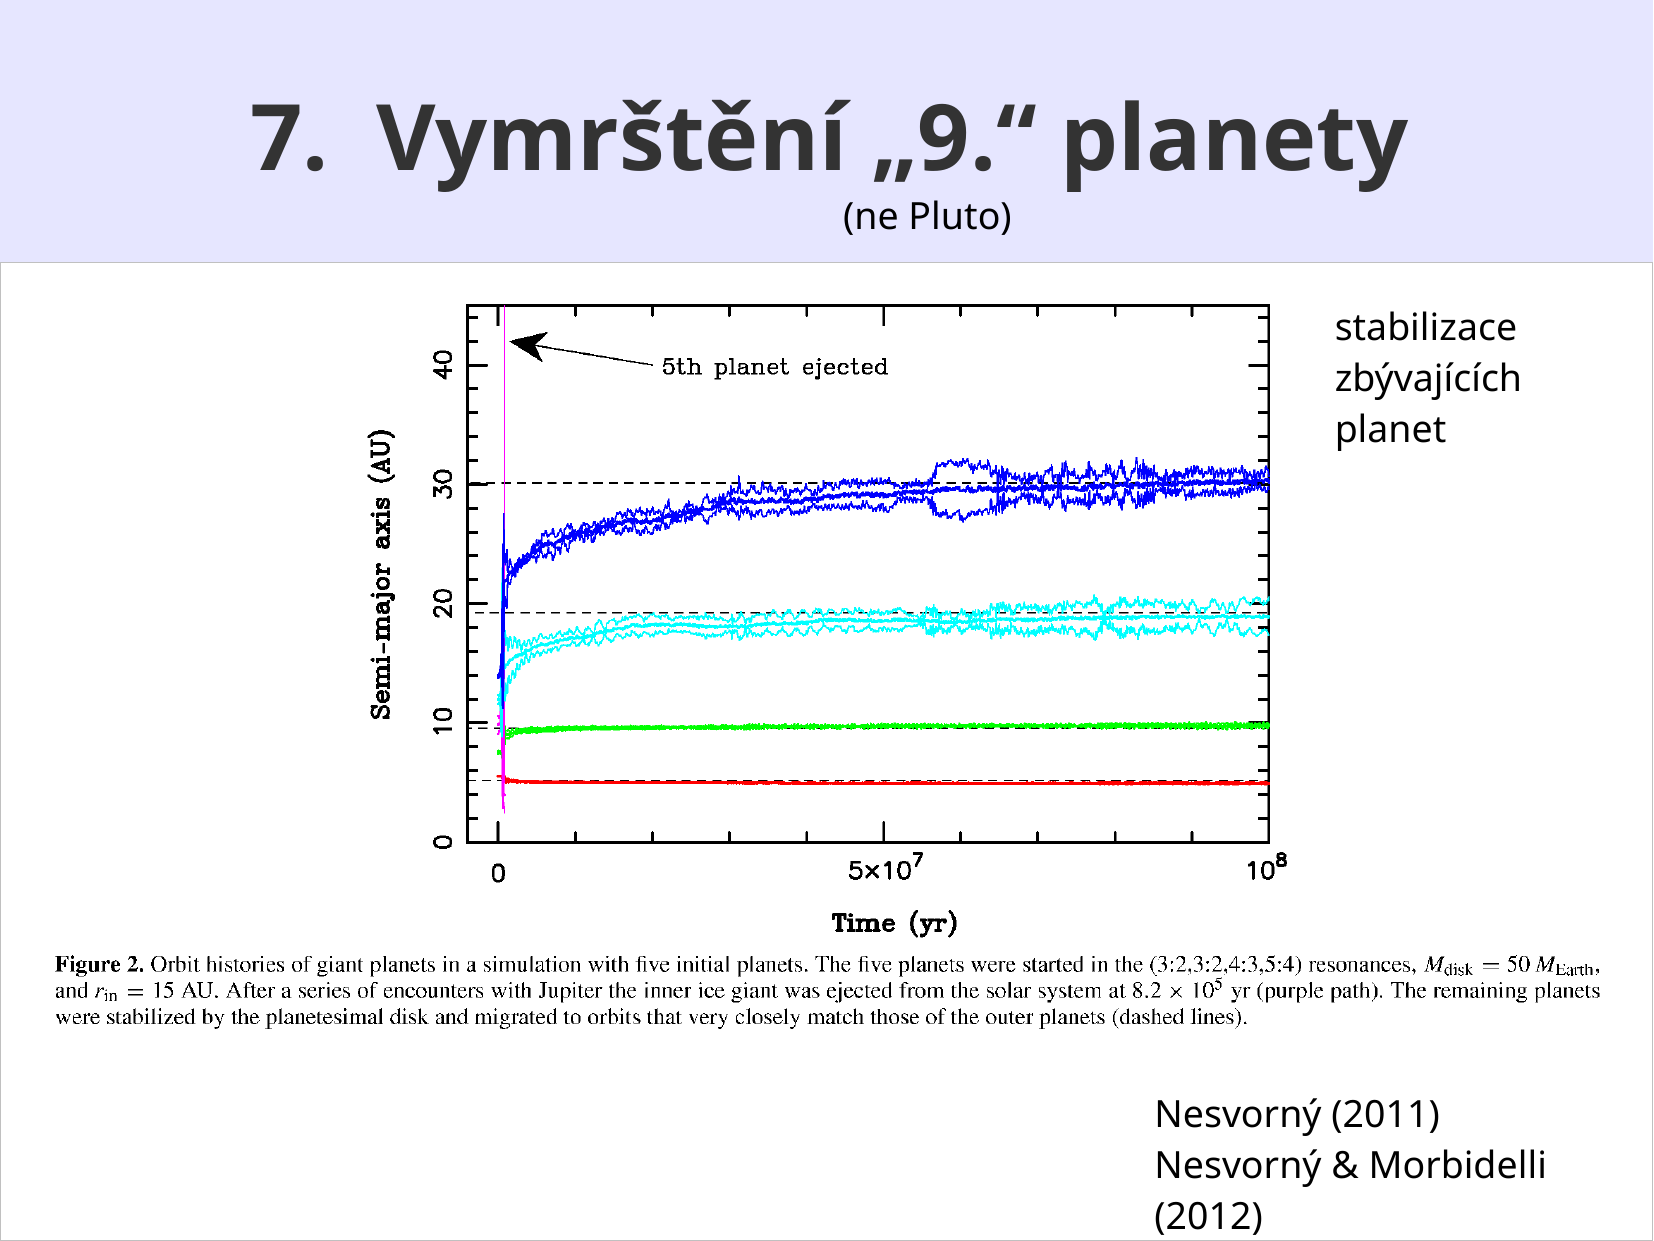

# 7. Vymrštění „9.“ planety
(ne Pluto)
stabilizace
zbývajících
planet
Nesvorný (2011)
Nesvorný & Morbidelli (2012)